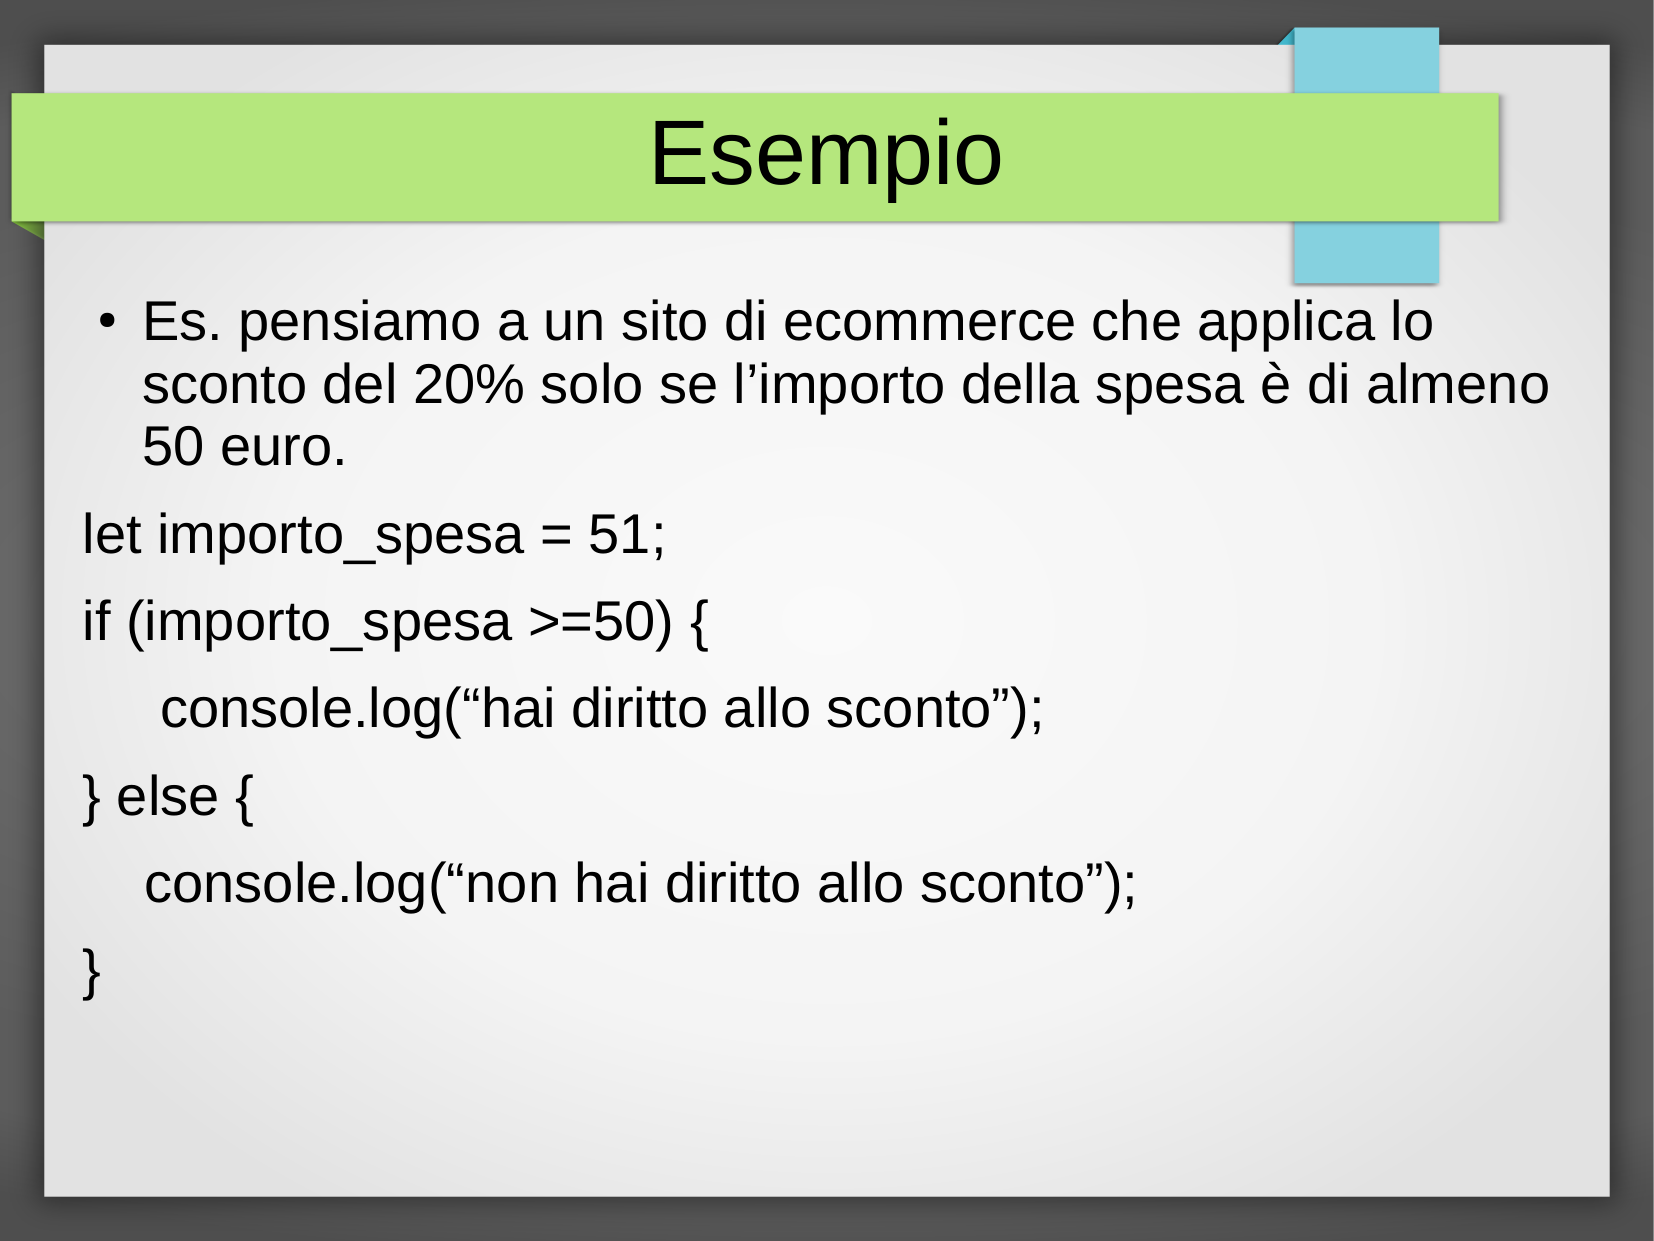

# Esempio
Es. pensiamo a un sito di ecommerce che applica lo sconto del 20% solo se l’importo della spesa è di almeno 50 euro.
let importo_spesa = 51;
if (importo_spesa >=50) {
 console.log(“hai diritto allo sconto”);
} else {
 console.log(“non hai diritto allo sconto”);
}